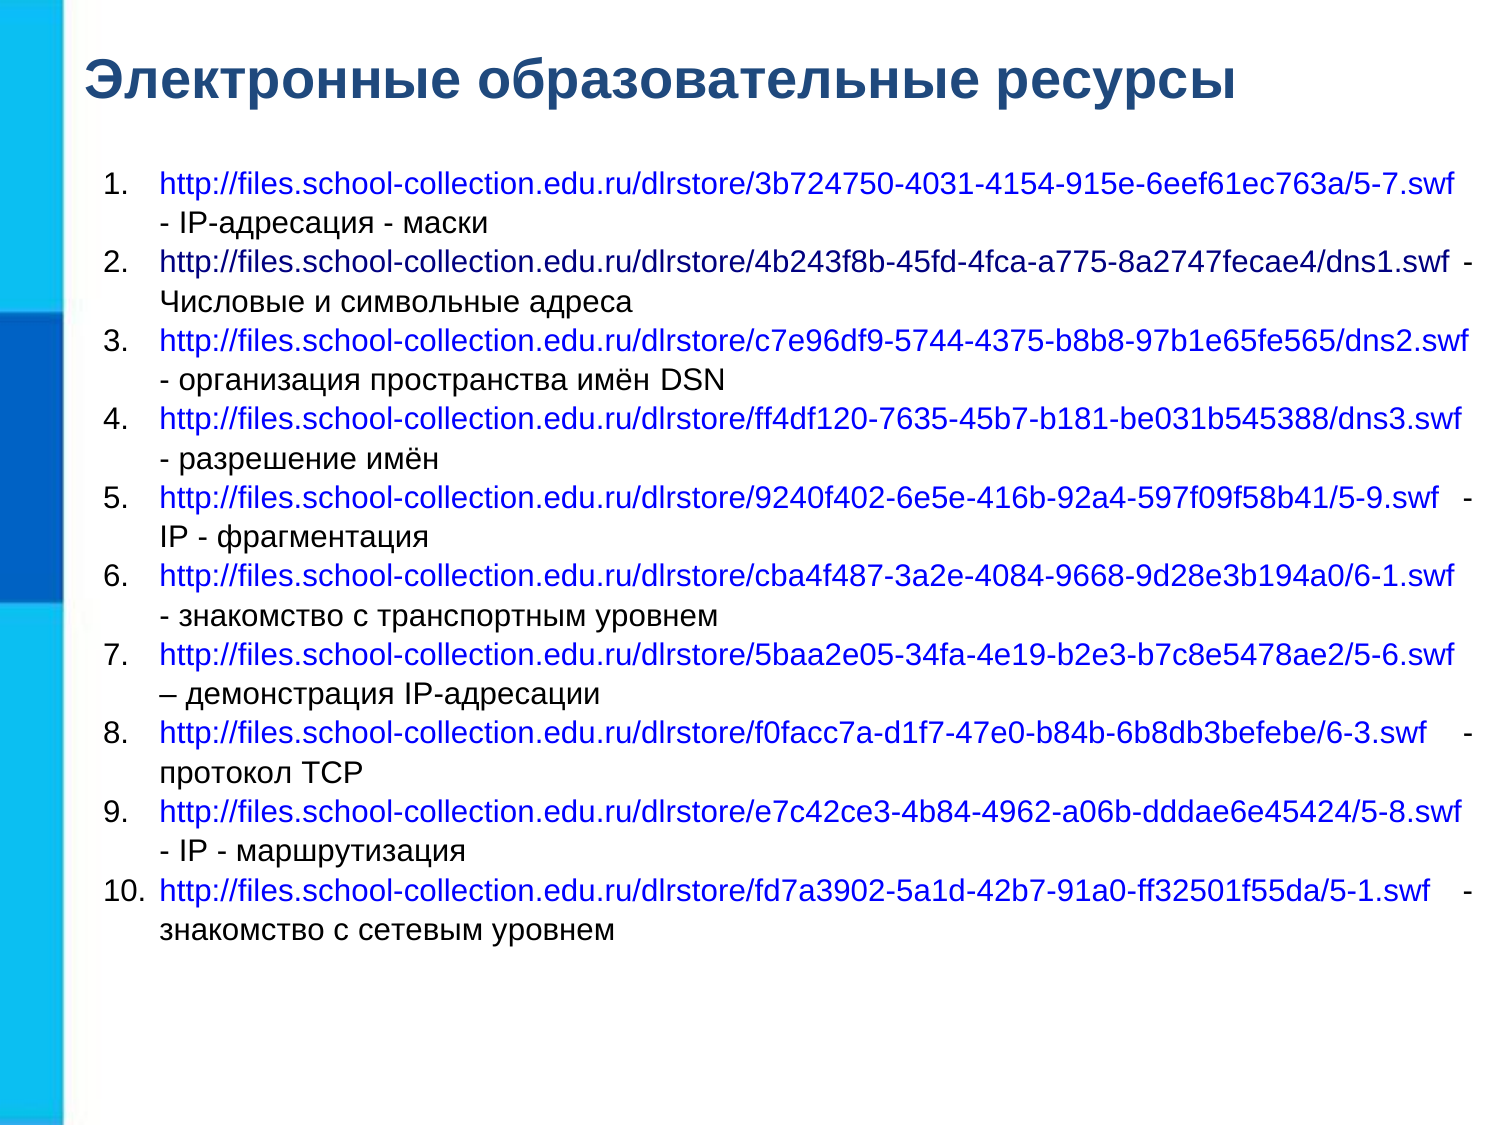

Электронные образовательные ресурсы
http://files.school-collection.edu.ru/dlrstore/3b724750-4031-4154-915e-6eef61ec763a/5-7.swf - IP-адресация - маски
http://files.school-collection.edu.ru/dlrstore/4b243f8b-45fd-4fca-a775-8a2747fecae4/dns1.swf - Числовые и символьные адреса
http://files.school-collection.edu.ru/dlrstore/c7e96df9-5744-4375-b8b8-97b1e65fe565/dns2.swf - организация пространства имён DSN
http://files.school-collection.edu.ru/dlrstore/ff4df120-7635-45b7-b181-be031b545388/dns3.swf - разрешение имён
http://files.school-collection.edu.ru/dlrstore/9240f402-6e5e-416b-92a4-597f09f58b41/5-9.swf - IP - фрагментация
http://files.school-collection.edu.ru/dlrstore/cba4f487-3a2e-4084-9668-9d28e3b194a0/6-1.swf - знакомство с транспортным уровнем
http://files.school-collection.edu.ru/dlrstore/5baa2e05-34fa-4e19-b2e3-b7c8e5478ae2/5-6.swf – демонстрация IP-адресации
http://files.school-collection.edu.ru/dlrstore/f0facc7a-d1f7-47e0-b84b-6b8db3befebe/6-3.swf - протокол TCP
http://files.school-collection.edu.ru/dlrstore/e7c42ce3-4b84-4962-a06b-dddae6e45424/5-8.swf - IP - маршрутизация
http://files.school-collection.edu.ru/dlrstore/fd7a3902-5a1d-42b7-91a0-ff32501f55da/5-1.swf - знакомство с сетевым уровнем